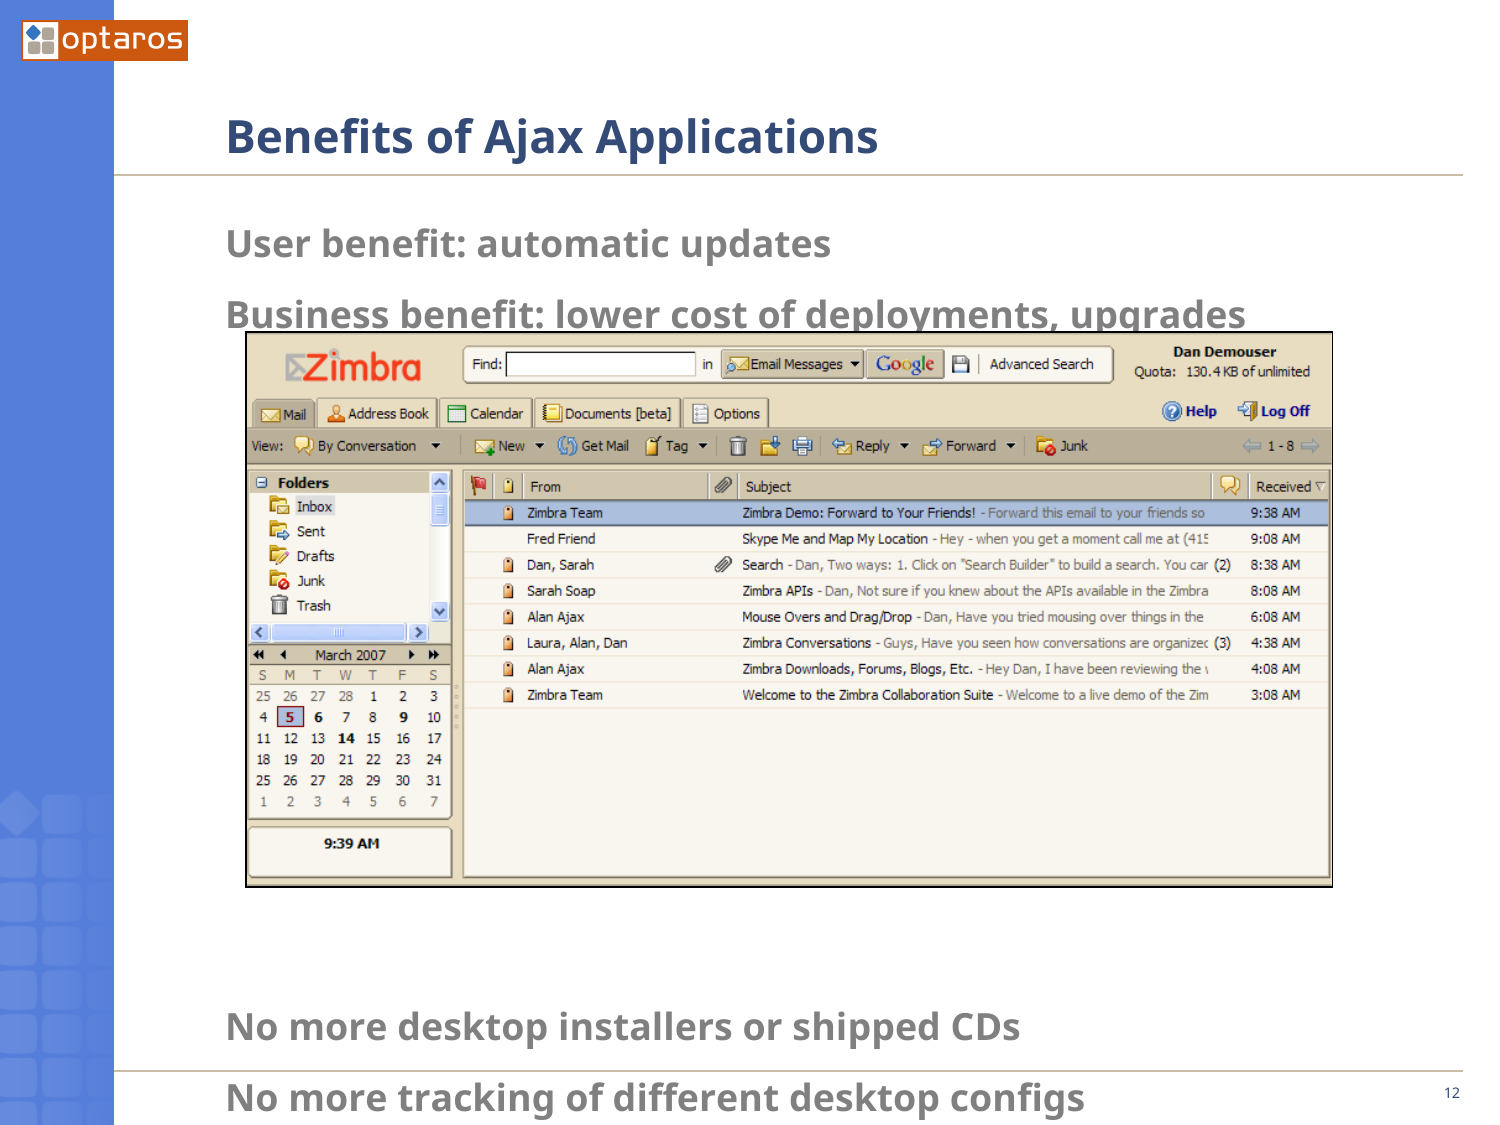

# Benefits of Ajax Applications
User benefit: automatic updates
Business benefit: lower cost of deployments, upgrades
No more desktop installers or shipped CDs
No more tracking of different desktop configs